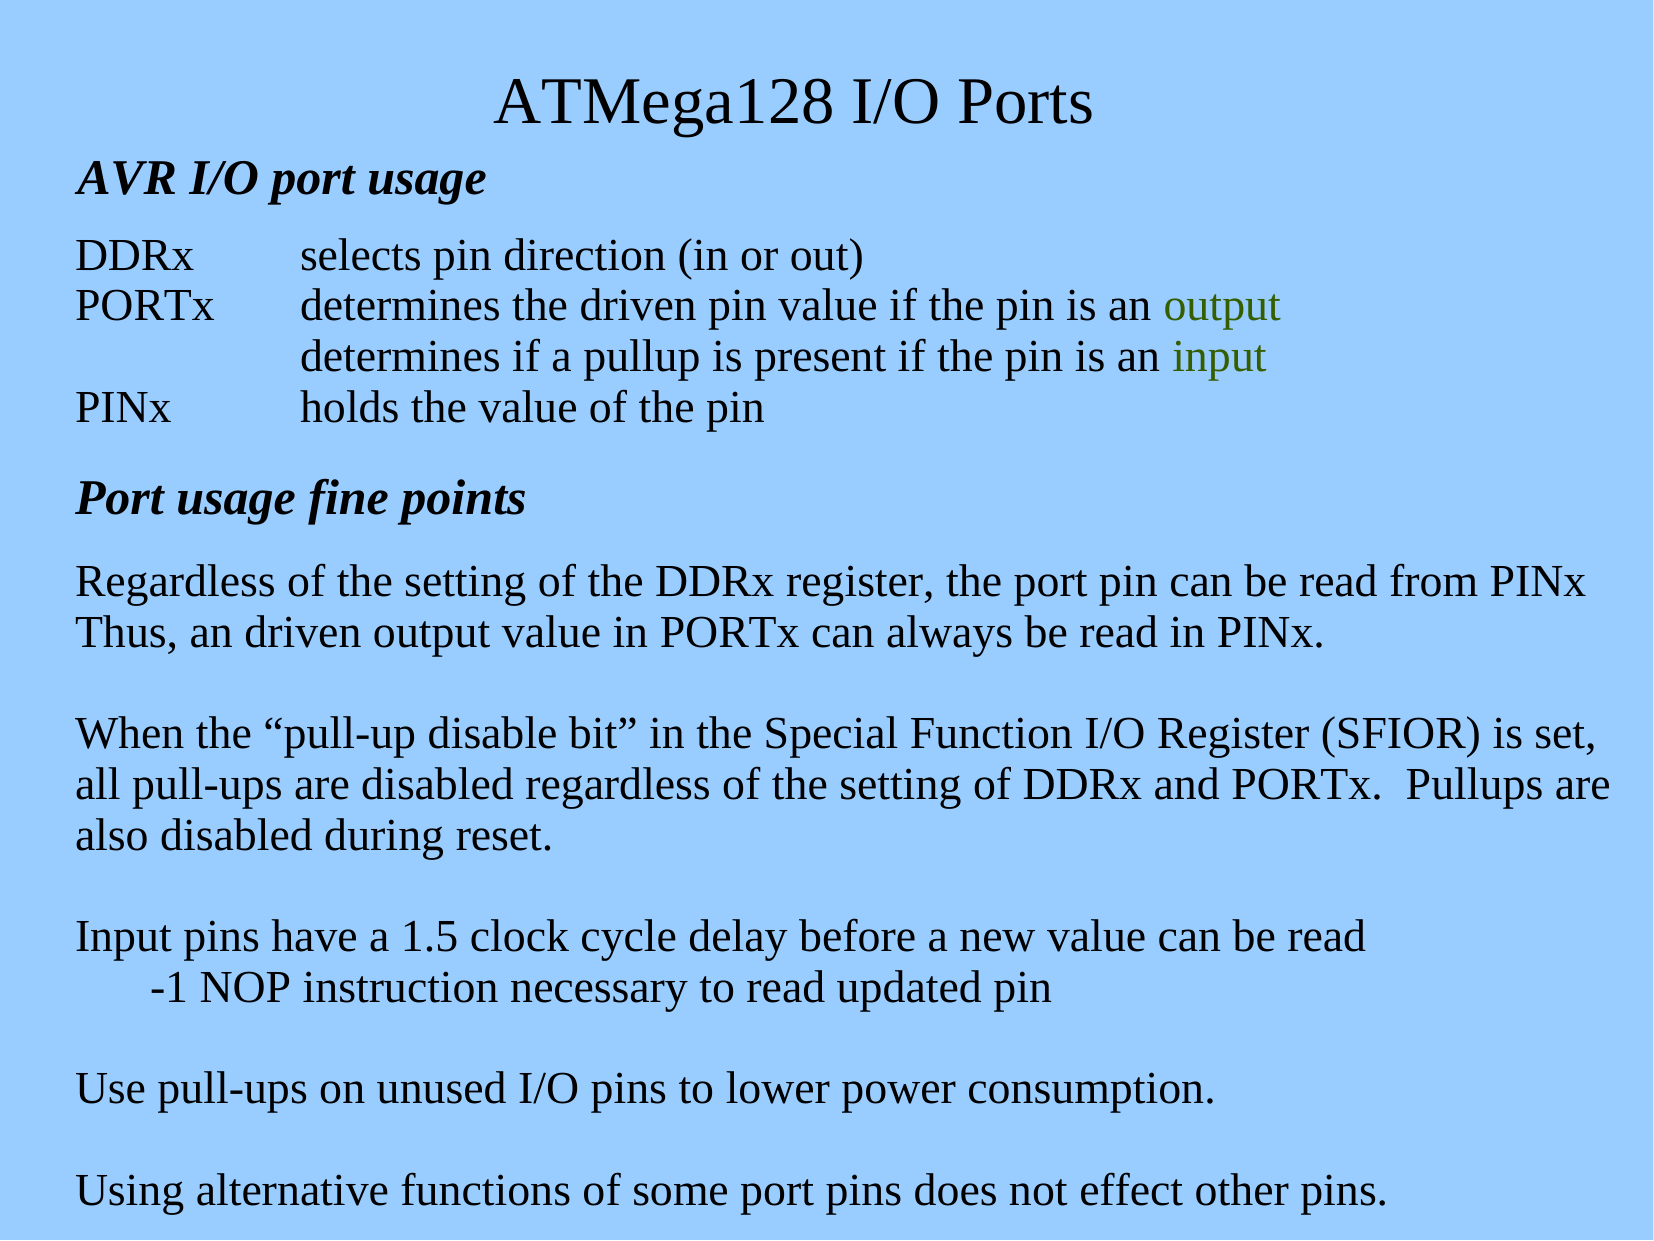

ATMega128 I/O Ports
AVR I/O port usage
DDRx 		selects pin direction (in or out)
PORTx 	determines the driven pin value if the pin is an output
			determines if a pullup is present if the pin is an input
PINx		holds the value of the pin
Port usage fine points
Regardless of the setting of the DDRx register, the port pin can be read from PINx
Thus, an driven output value in PORTx can always be read in PINx.
When the “pull-up disable bit” in the Special Function I/O Register (SFIOR) is set,
all pull-ups are disabled regardless of the setting of DDRx and PORTx. Pullups are
also disabled during reset.
Input pins have a 1.5 clock cycle delay before a new value can be read
	-1 NOP instruction necessary to read updated pin
Use pull-ups on unused I/O pins to lower power consumption.
Using alternative functions of some port pins does not effect other pins.